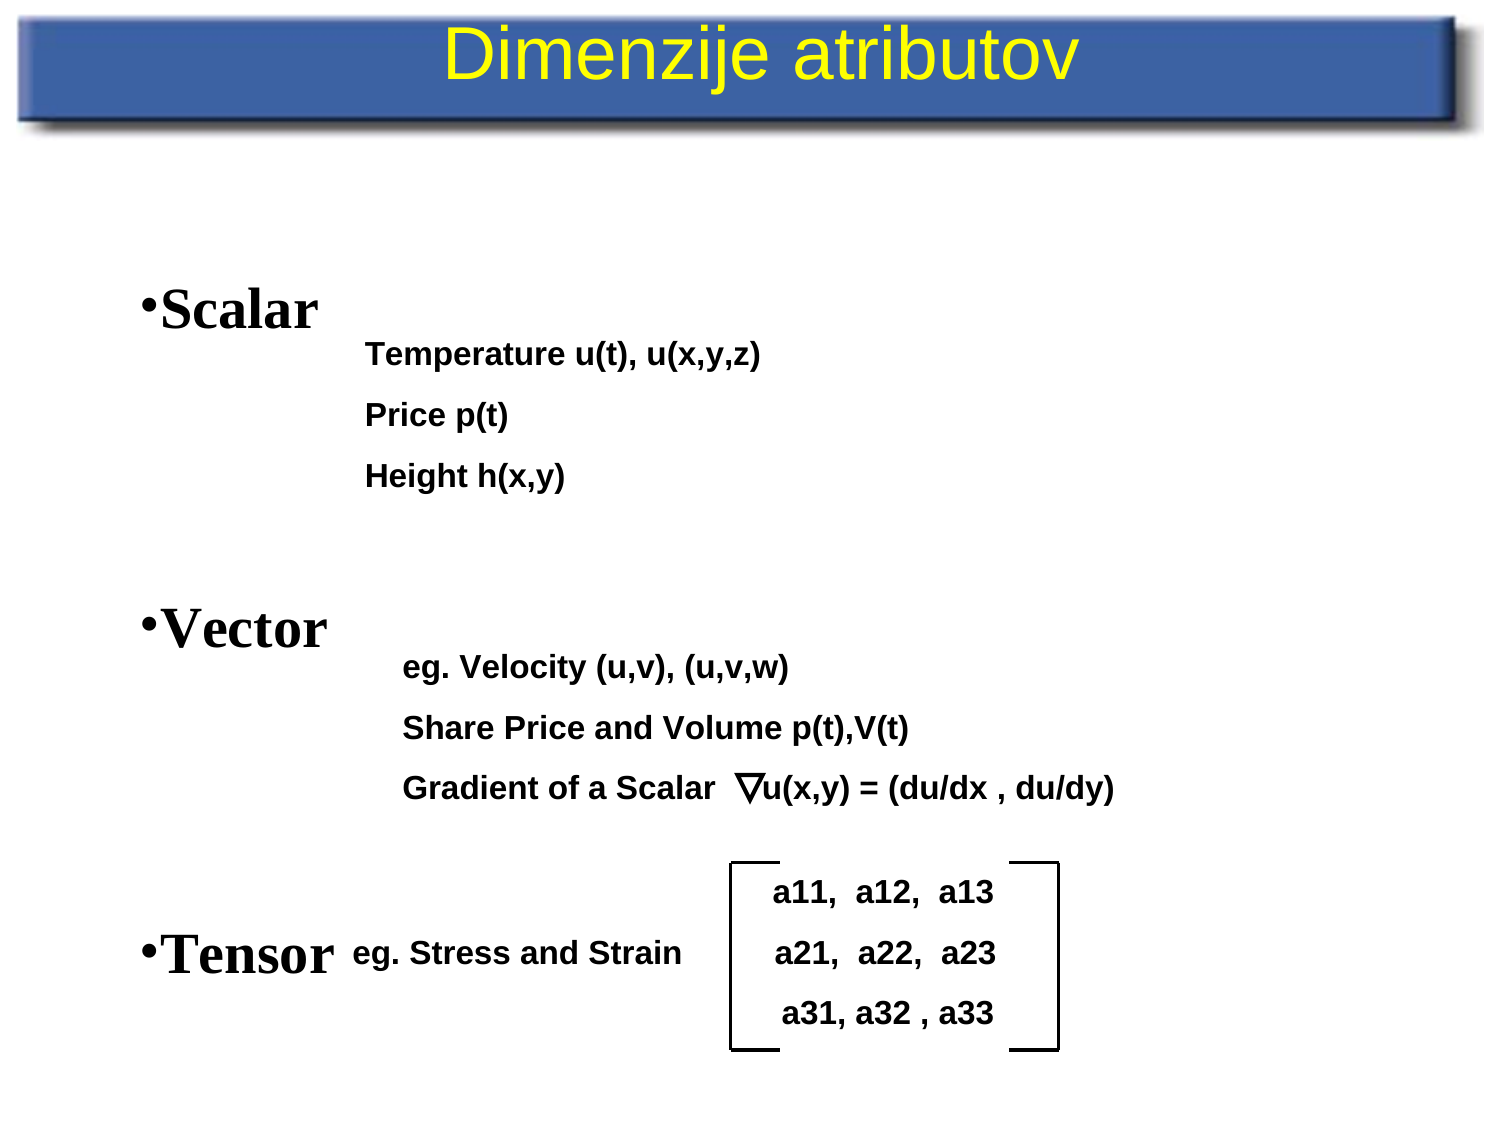

# Dimenzije atributov
Scalar
Vector
Tensor
Temperature u(t), u(x,y,z)
Price p(t)
Height h(x,y)
eg. Velocity (u,v), (u,v,w)
Share Price and Volume p(t),V(t)
Gradient of a Scalar u(x,y) = (du/dx , du/dy)
		 a11, a12, a13
eg. Stress and Strain a21, a22, a23
		 a31, a32 , a33